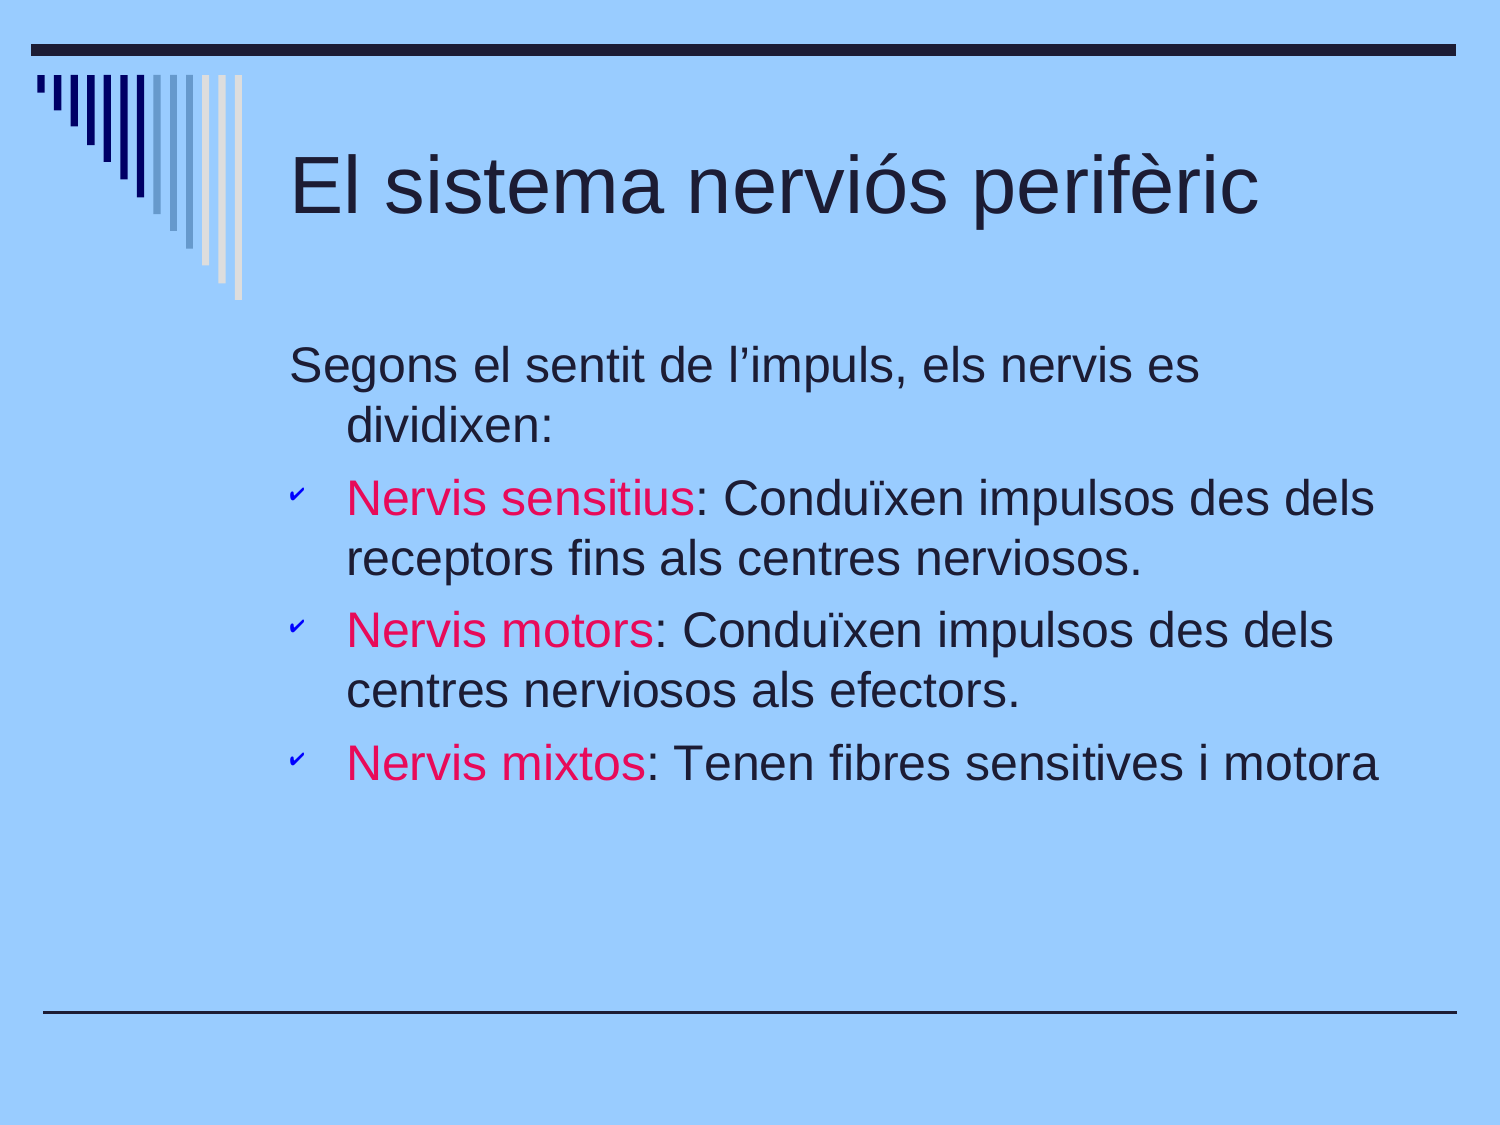

# El sistema nerviós perifèric
Segons el sentit de l’impuls, els nervis es dividixen:
Nervis sensitius: Conduïxen impulsos des dels receptors fins als centres nerviosos.
Nervis motors: Conduïxen impulsos des dels centres nerviosos als efectors.
Nervis mixtos: Tenen fibres sensitives i motora